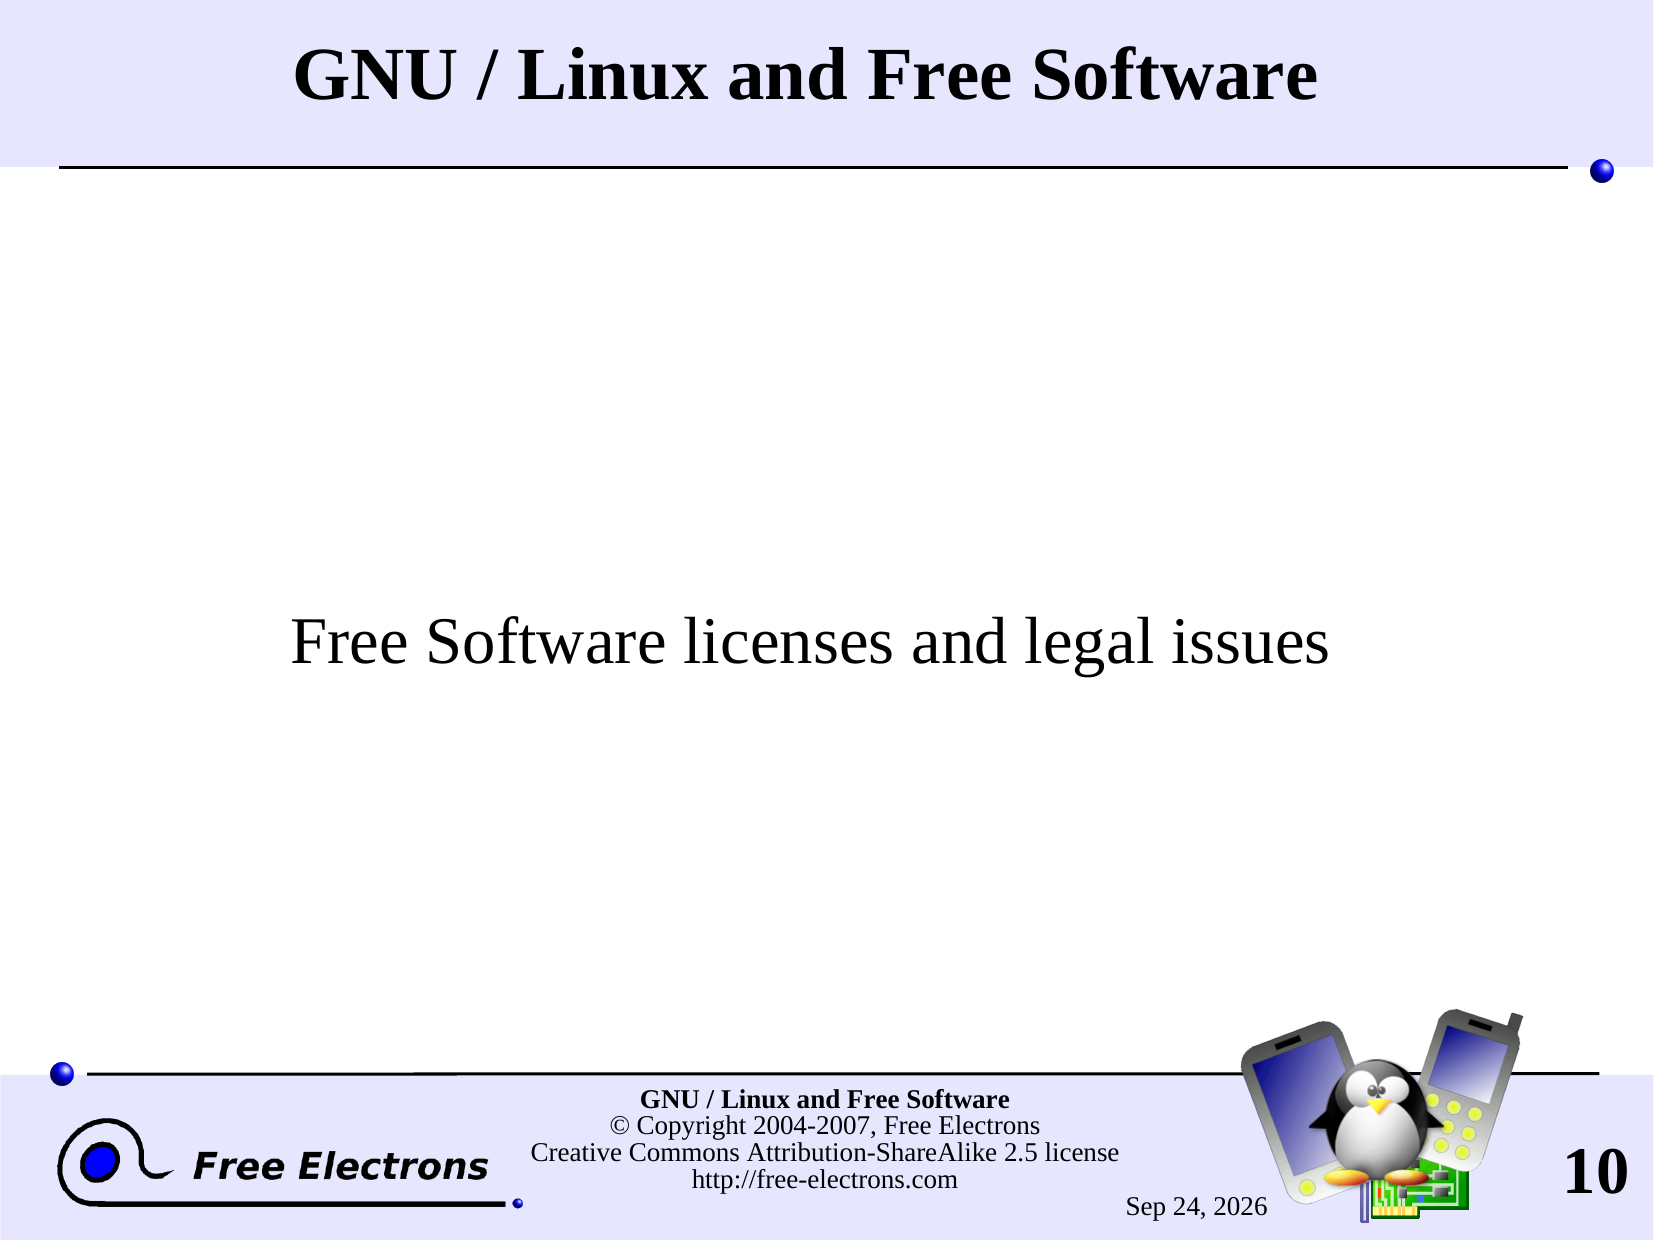

# GNU / Linux and Free Software
Free Software licenses and legal issues